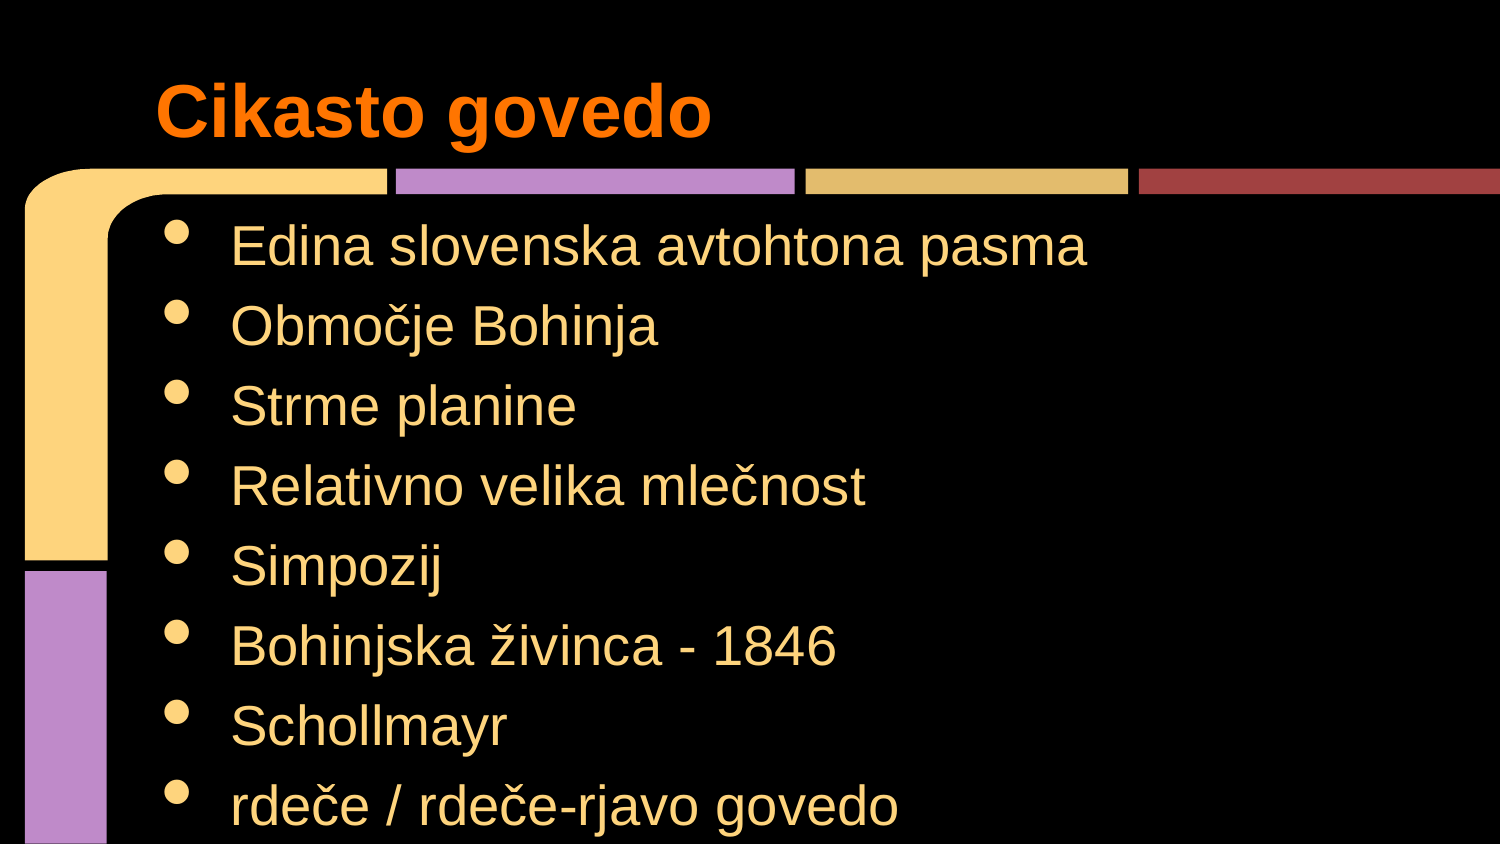

Cikasto govedo
# Edina slovenska avtohtona pasma
Območje Bohinja
Strme planine
Relativno velika mlečnost
Simpozij
Bohinjska živinca - 1846
Schollmayr
rdeče / rdeče-rjavo govedo